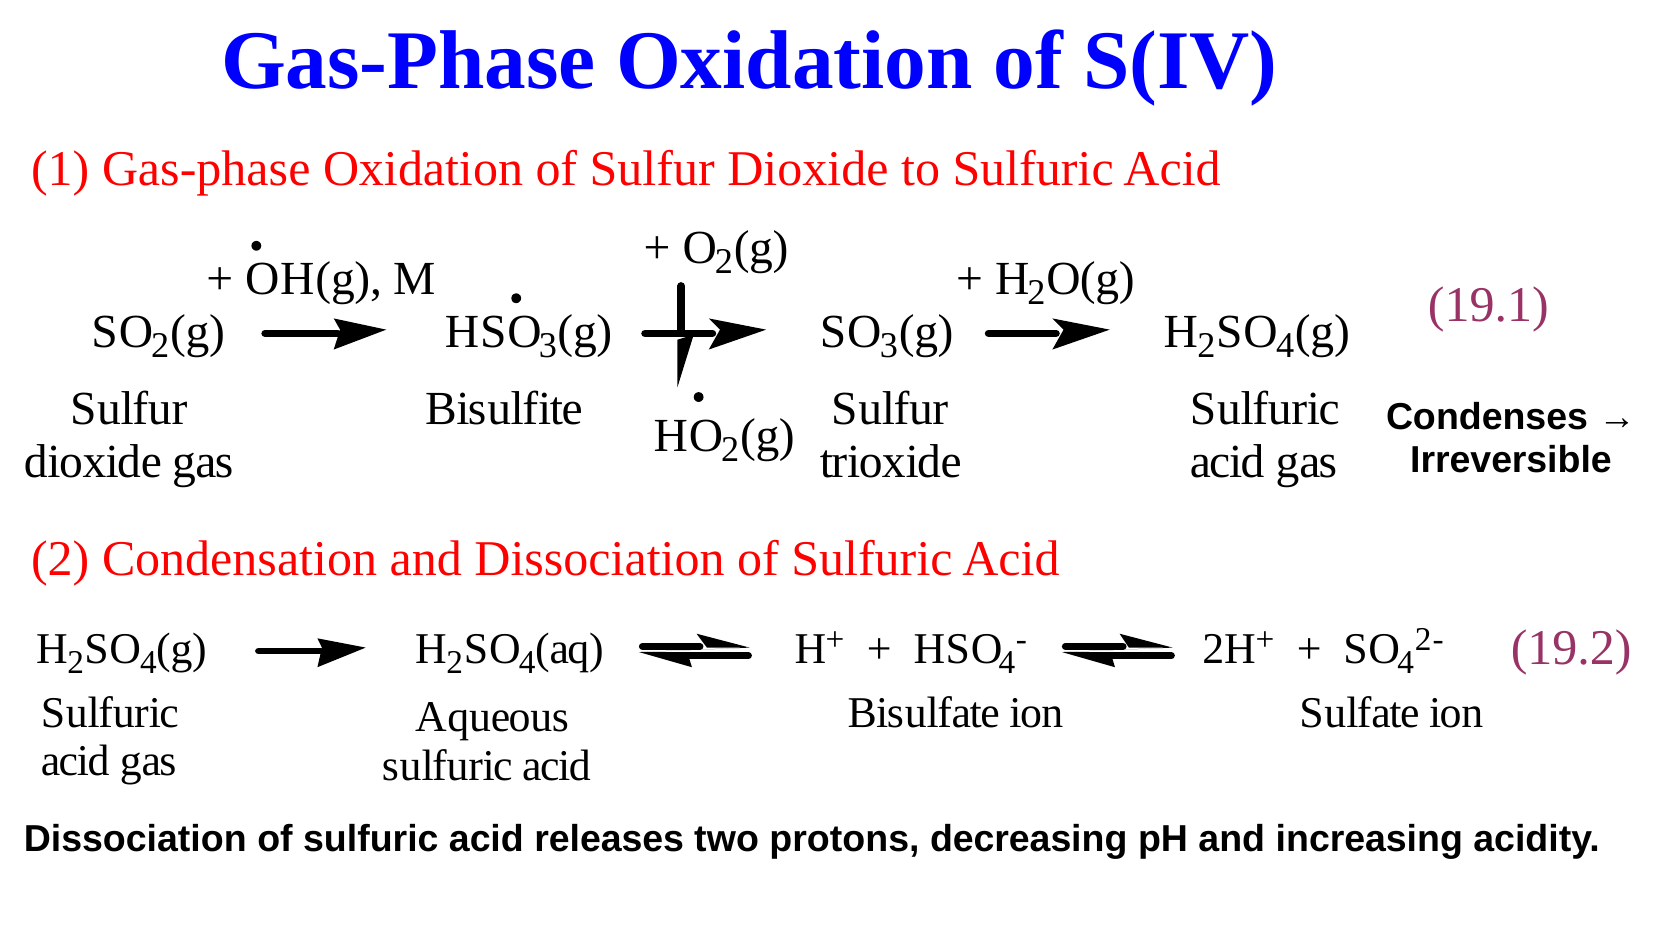

# Gas-Phase Oxidation of S(IV)
(1) Gas-phase Oxidation of Sulfur Dioxide to Sulfuric Acid
(19.1)
Condenses →
Irreversible
(2) Condensation and Dissociation of Sulfuric Acid
(19.2)
Dissociation of sulfuric acid releases two protons, decreasing pH and increasing acidity.